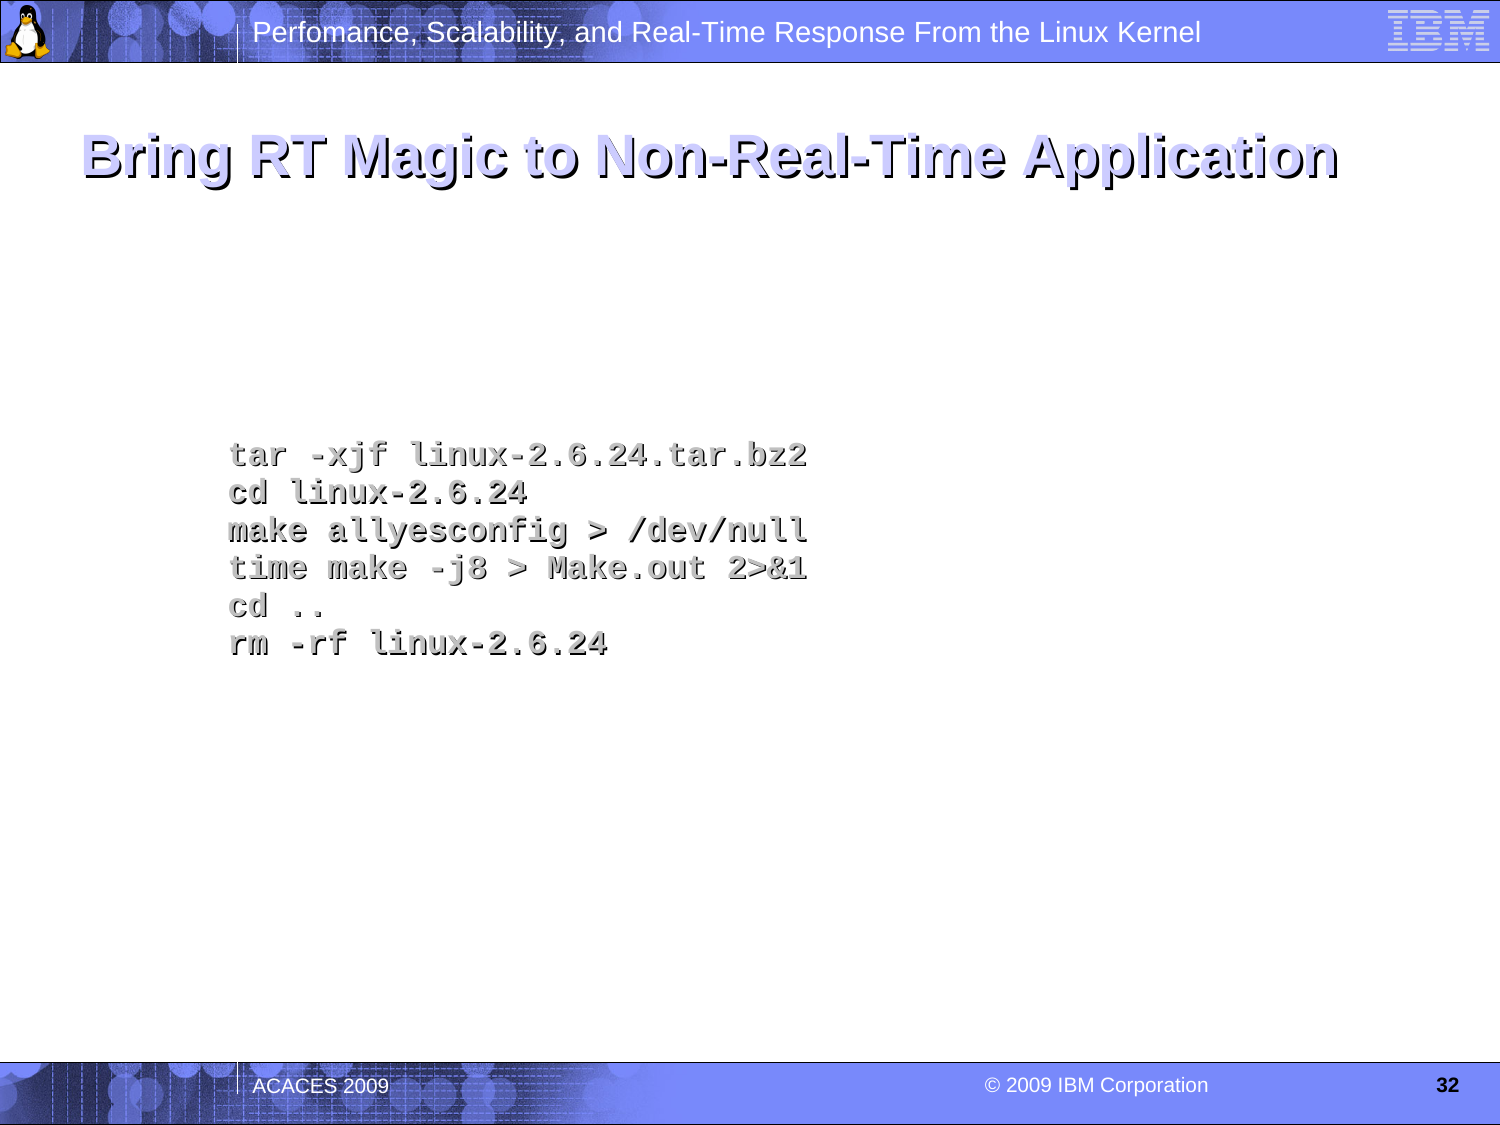

# Bring RT Magic to Non-Real-Time Application
tar -xjf linux-2.6.24.tar.bz2
cd linux-2.6.24
make allyesconfig > /dev/null
time make -j8 > Make.out 2>&1
cd ..
rm -rf linux-2.6.24
32